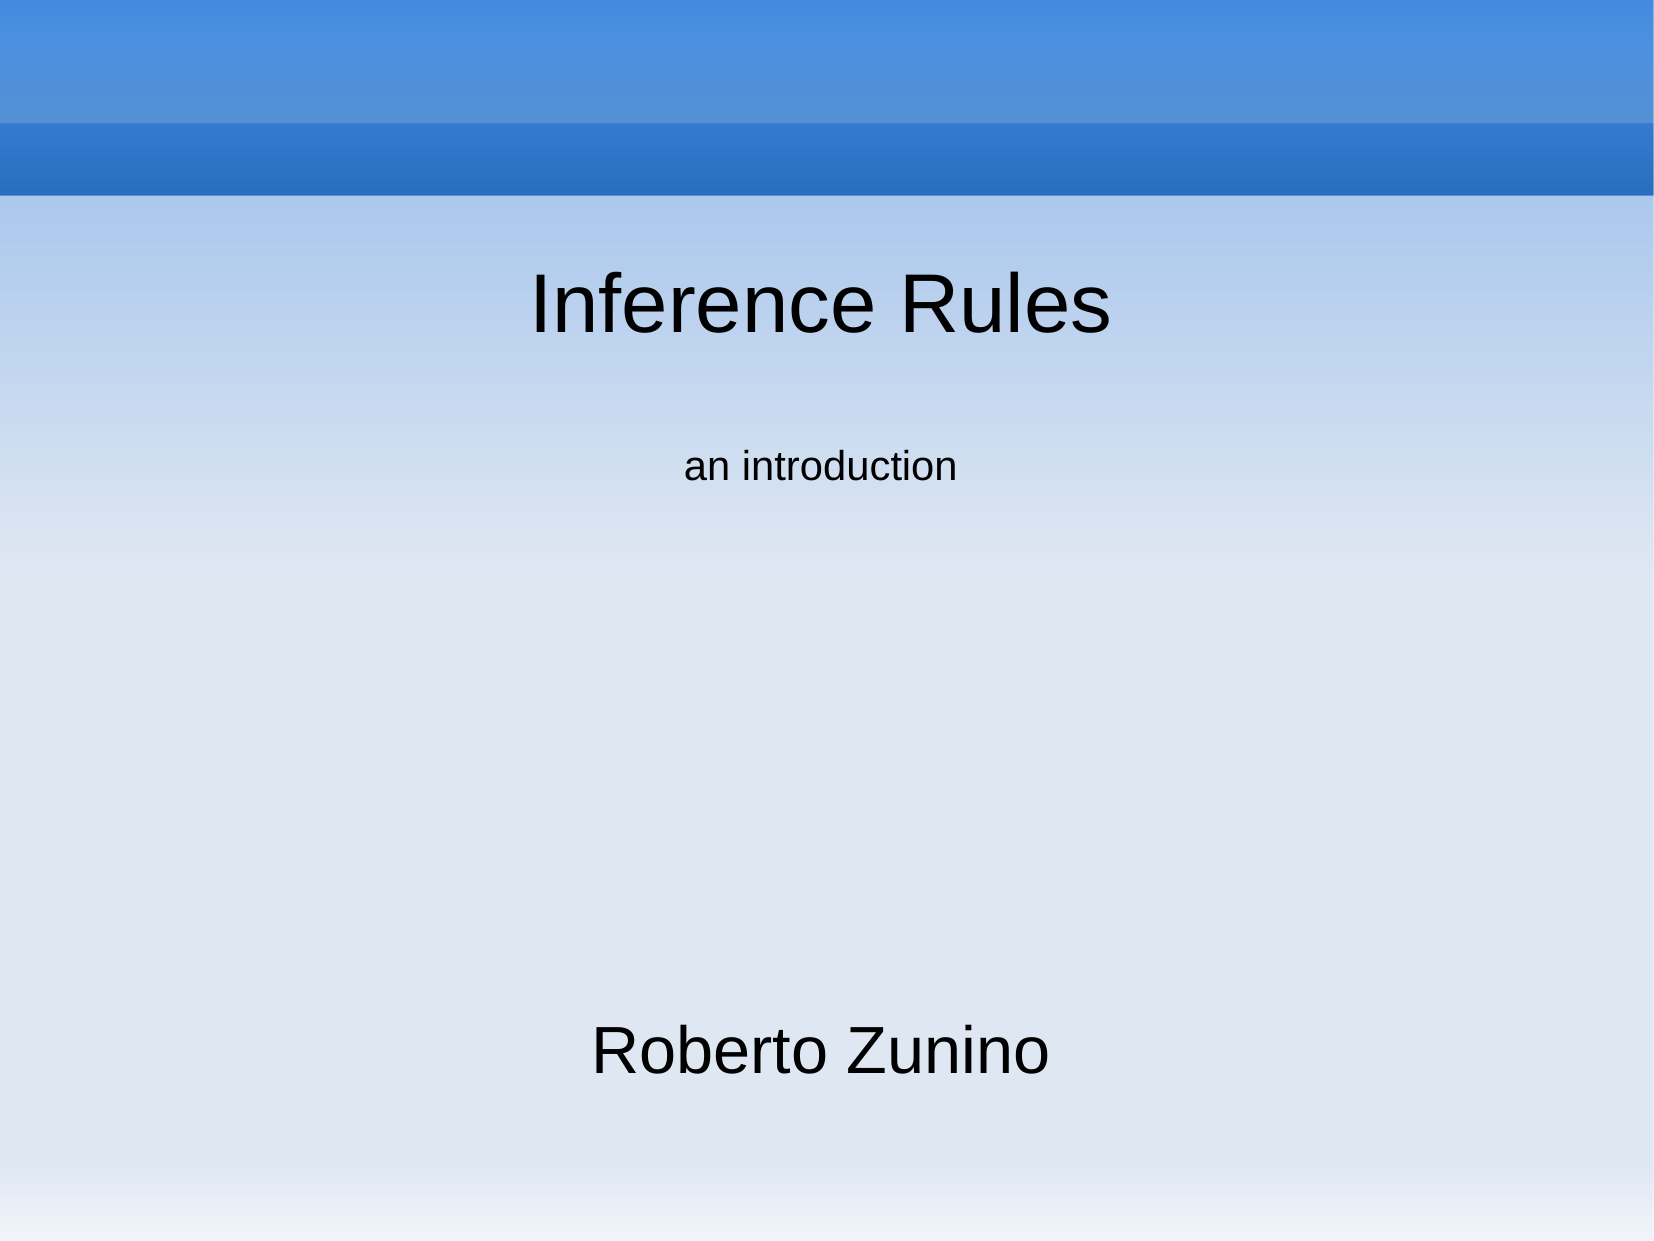

# Inference Rules an introduction
Roberto Zunino